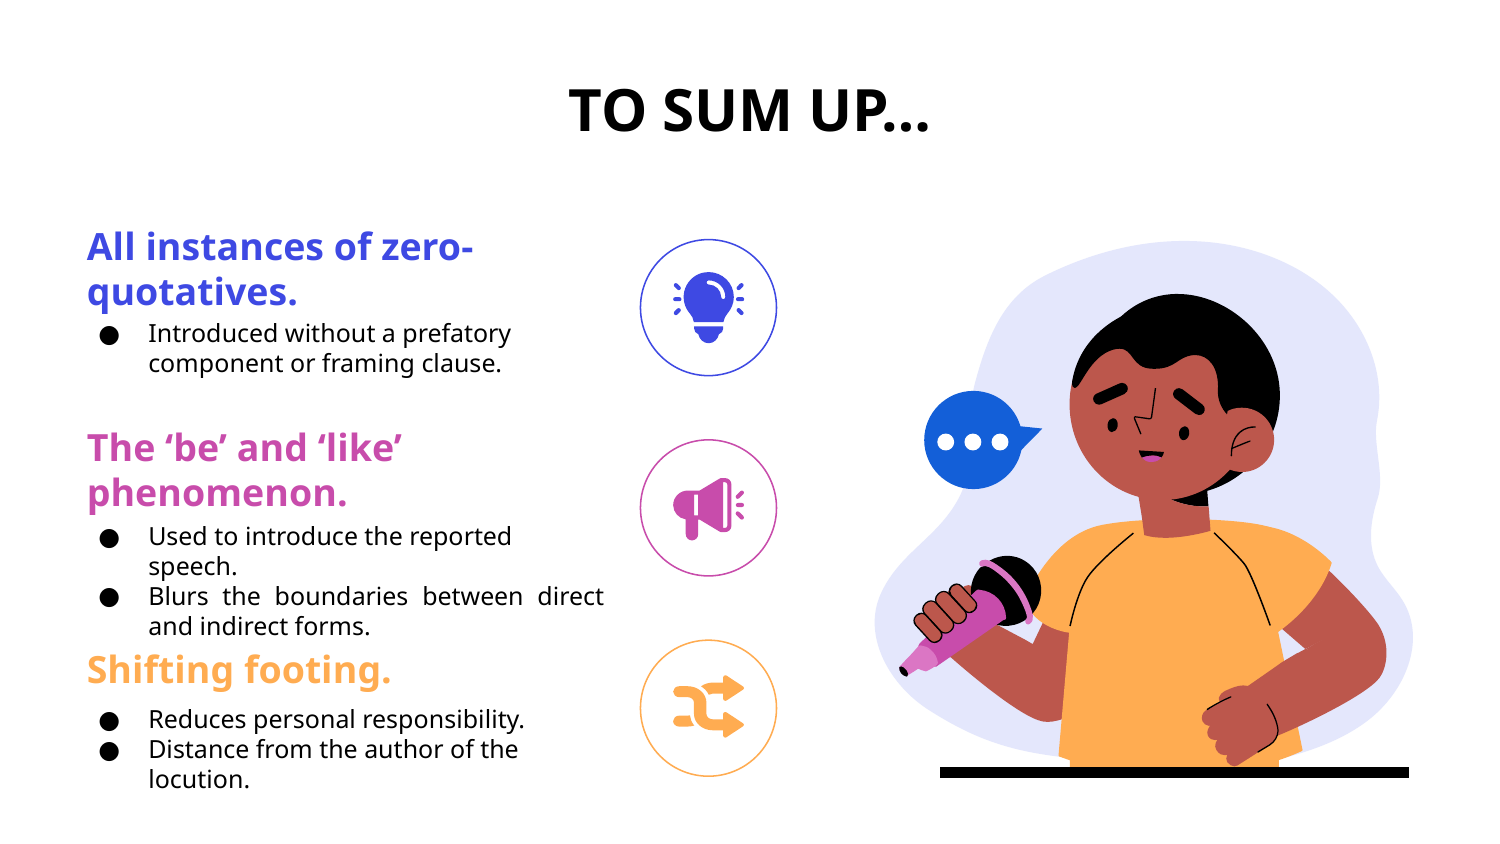

# TO SUM UP…
All instances of zero-quotatives.
Introduced without a prefatory component or framing clause.
The ‘be’ and ‘like’ phenomenon.
Used to introduce the reported speech.
Blurs the boundaries between direct and indirect forms.
Shifting footing.
Reduces personal responsibility.
Distance from the author of the locution.